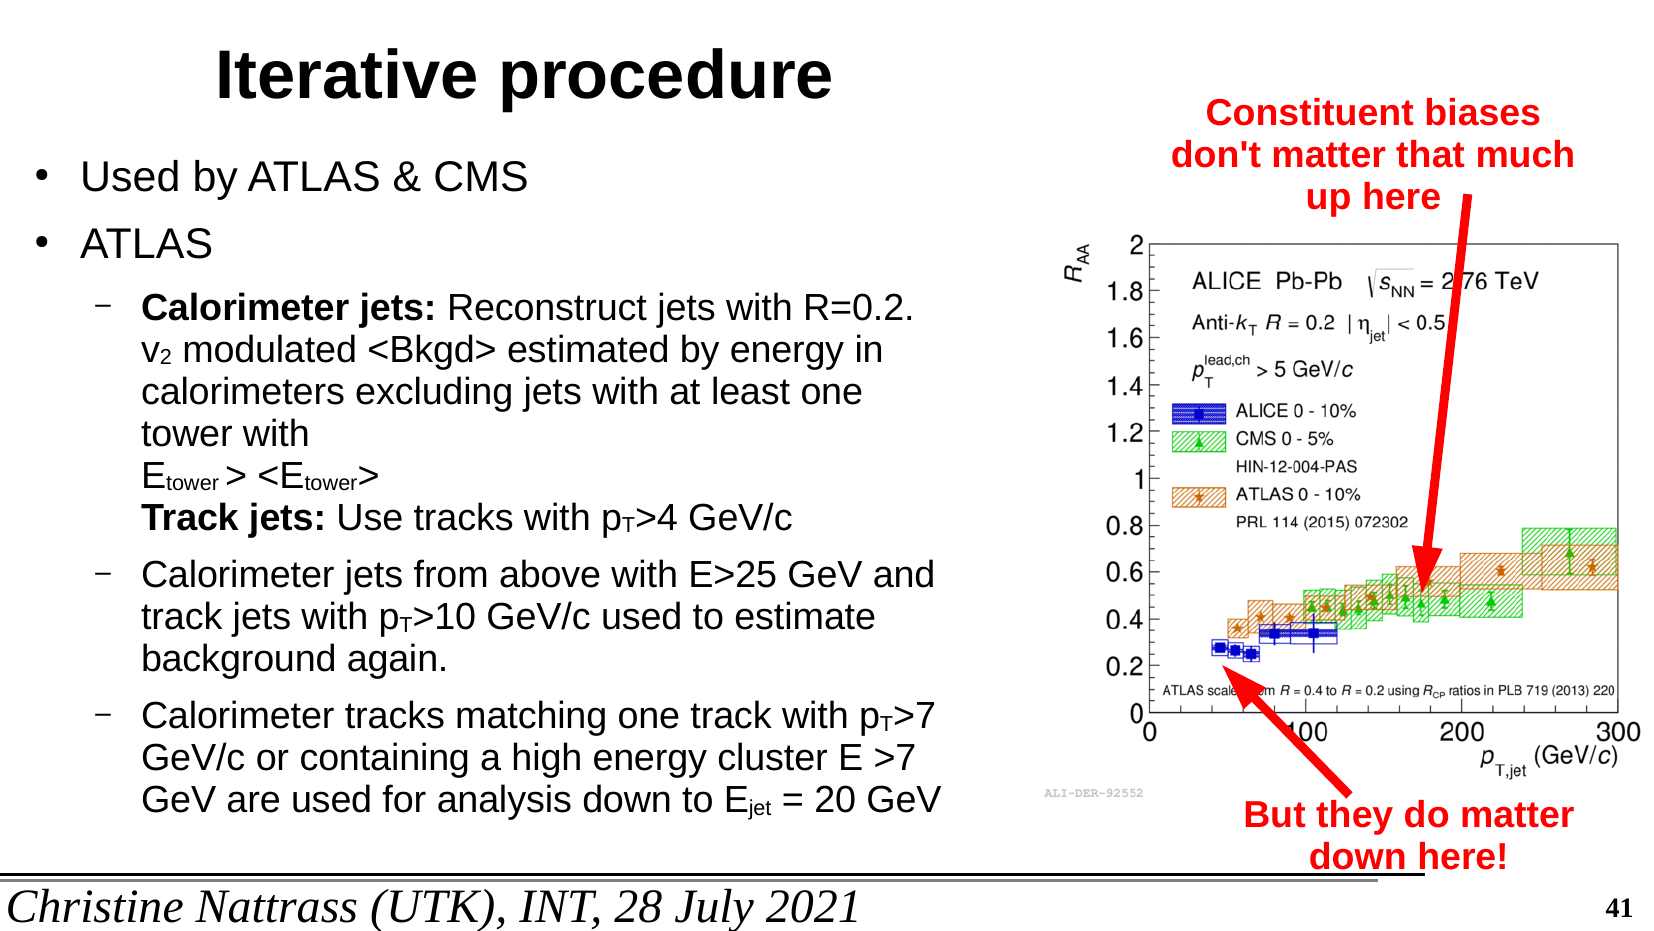

# Iterative procedure
Constituent biases don't matter that much up here
Used by ATLAS & CMS
ATLAS
Calorimeter jets: Reconstruct jets with R=0.2. v2 modulated <Bkgd> estimated by energy in calorimeters excluding jets with at least one tower with
Etower > <Etower>
Track jets: Use tracks with pT>4 GeV/c
Calorimeter jets from above with E>25 GeV and track jets with pT>10 GeV/c used to estimate background again.
Calorimeter tracks matching one track with pT>7 GeV/c or containing a high energy cluster E >7 GeV are used for analysis down to Ejet = 20 GeV
But they do matter down here!
Phys. Lett. B 719 (2013) 220-241